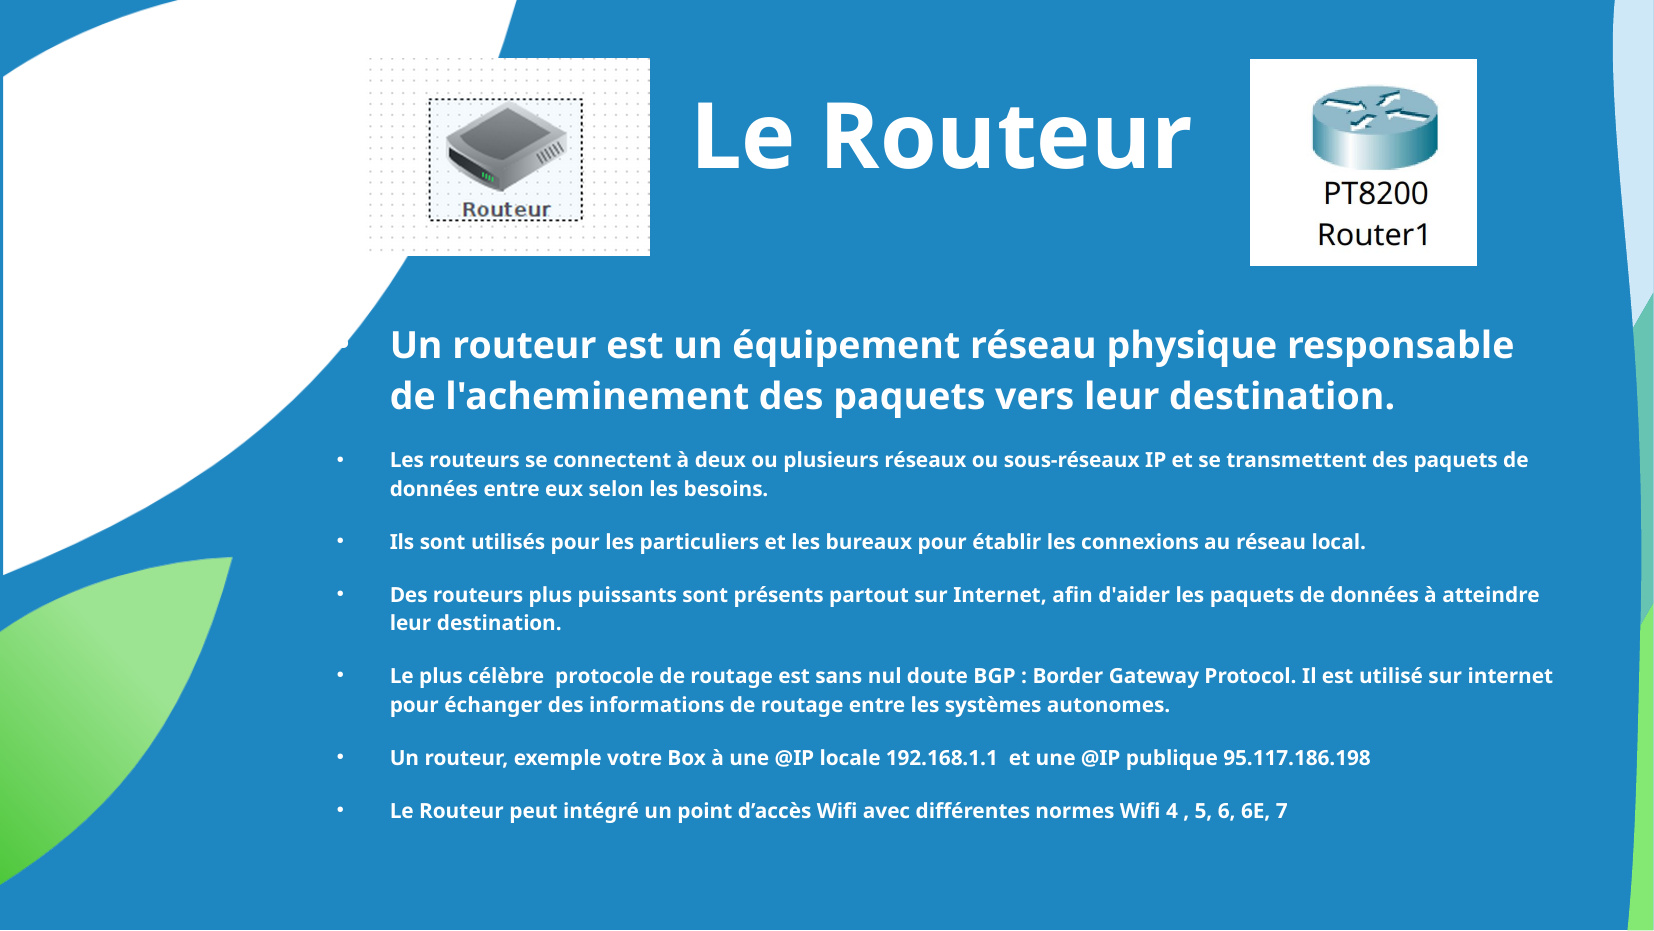

# Le Routeur
Un routeur est un équipement réseau physique responsable de l'acheminement des paquets vers leur destination.
Les routeurs se connectent à deux ou plusieurs réseaux ou sous-réseaux IP et se transmettent des paquets de données entre eux selon les besoins.
Ils sont utilisés pour les particuliers et les bureaux pour établir les connexions au réseau local.
Des routeurs plus puissants sont présents partout sur Internet, afin d'aider les paquets de données à atteindre leur destination.
Le plus célèbre protocole de routage est sans nul doute BGP : Border Gateway Protocol. Il est utilisé sur internet pour échanger des informations de routage entre les systèmes autonomes.
Un routeur, exemple votre Box à une @IP locale 192.168.1.1 et une @IP publique 95.117.186.198
Le Routeur peut intégré un point d’accès Wifi avec différentes normes Wifi 4 , 5, 6, 6E, 7